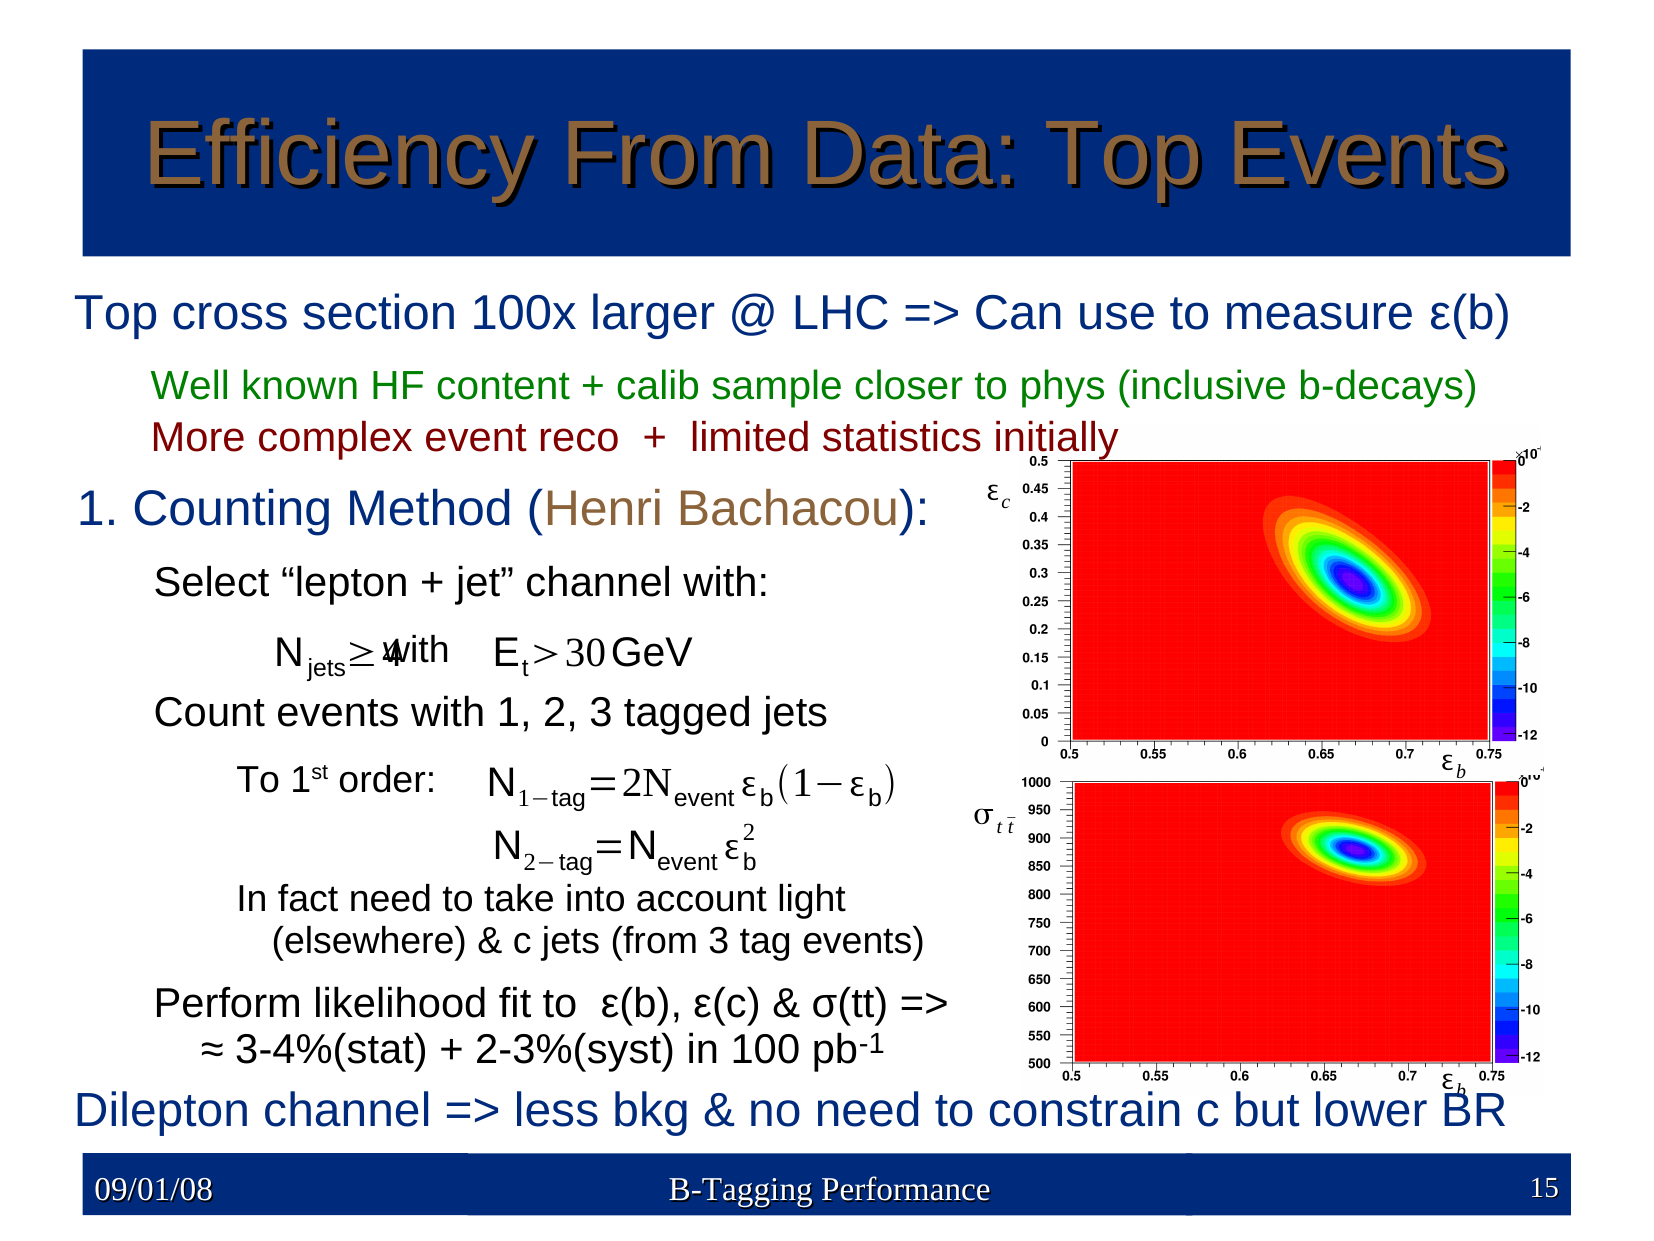

# Efficiency From Data: Top Events
Top cross section 100x larger @ LHC => Can use to measure ε(b)
Well known HF content + calib sample closer to phys (inclusive b-decays)
More complex event reco + limited statistics initially
1. Counting Method (Henri Bachacou):
Select “lepton + jet” channel with:
 with
Count events with 1, 2, 3 tagged jets
To 1st order:
In fact need to take into account light (elsewhere) & c jets (from 3 tag events)
Perform likelihood fit to ε(b), ε(c) & σ(tt) => ≈ 3-4%(stat) + 2-3%(syst) in 100 pb-1
Dilepton channel => less bkg & no need to constrain c but lower BR
B-Tagging Performance
15